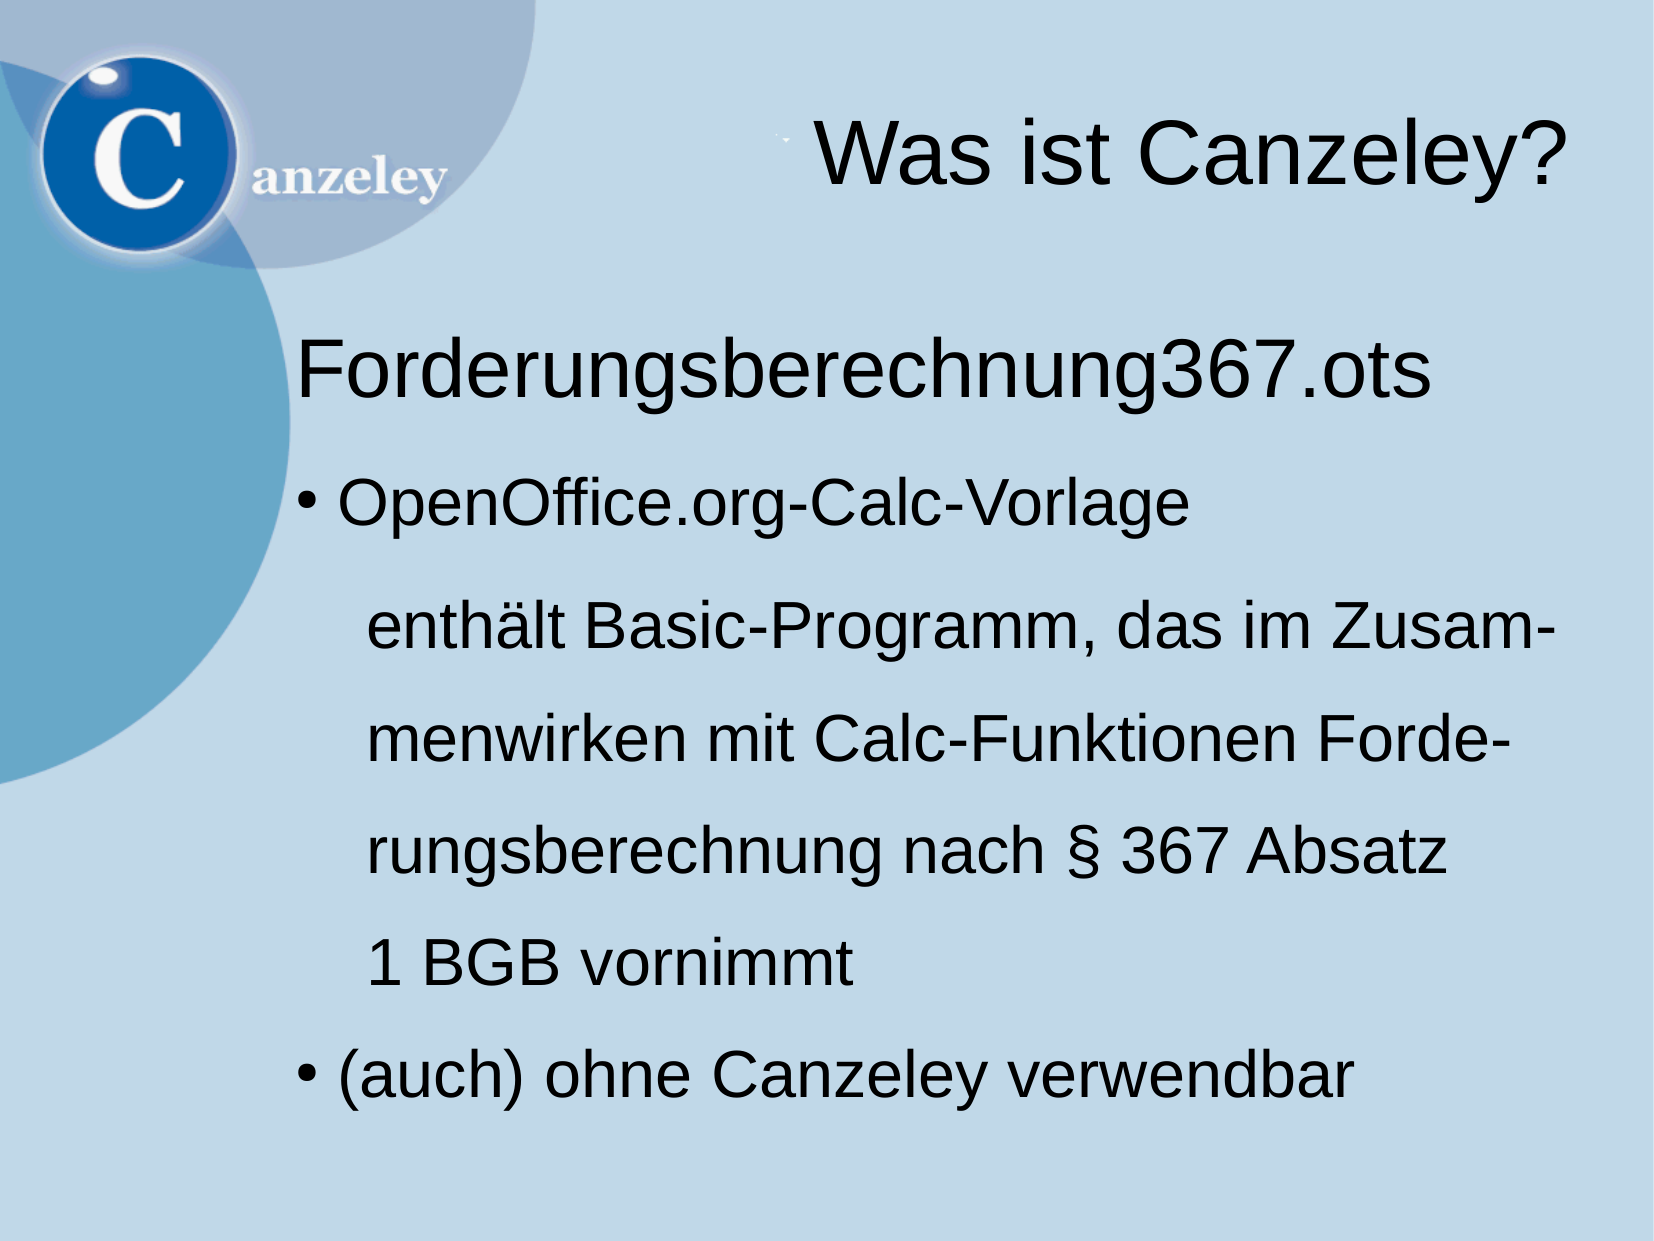

# Was ist Canzeley?
Forderungsberechnung367.ots
 OpenOffice.org-Calc-Vorlage
enthält Basic-Programm, das im Zusam-
menwirken mit Calc-Funktionen Forde-
rungsberechnung nach § 367 Absatz
1 BGB vornimmt
 (auch) ohne Canzeley verwendbar